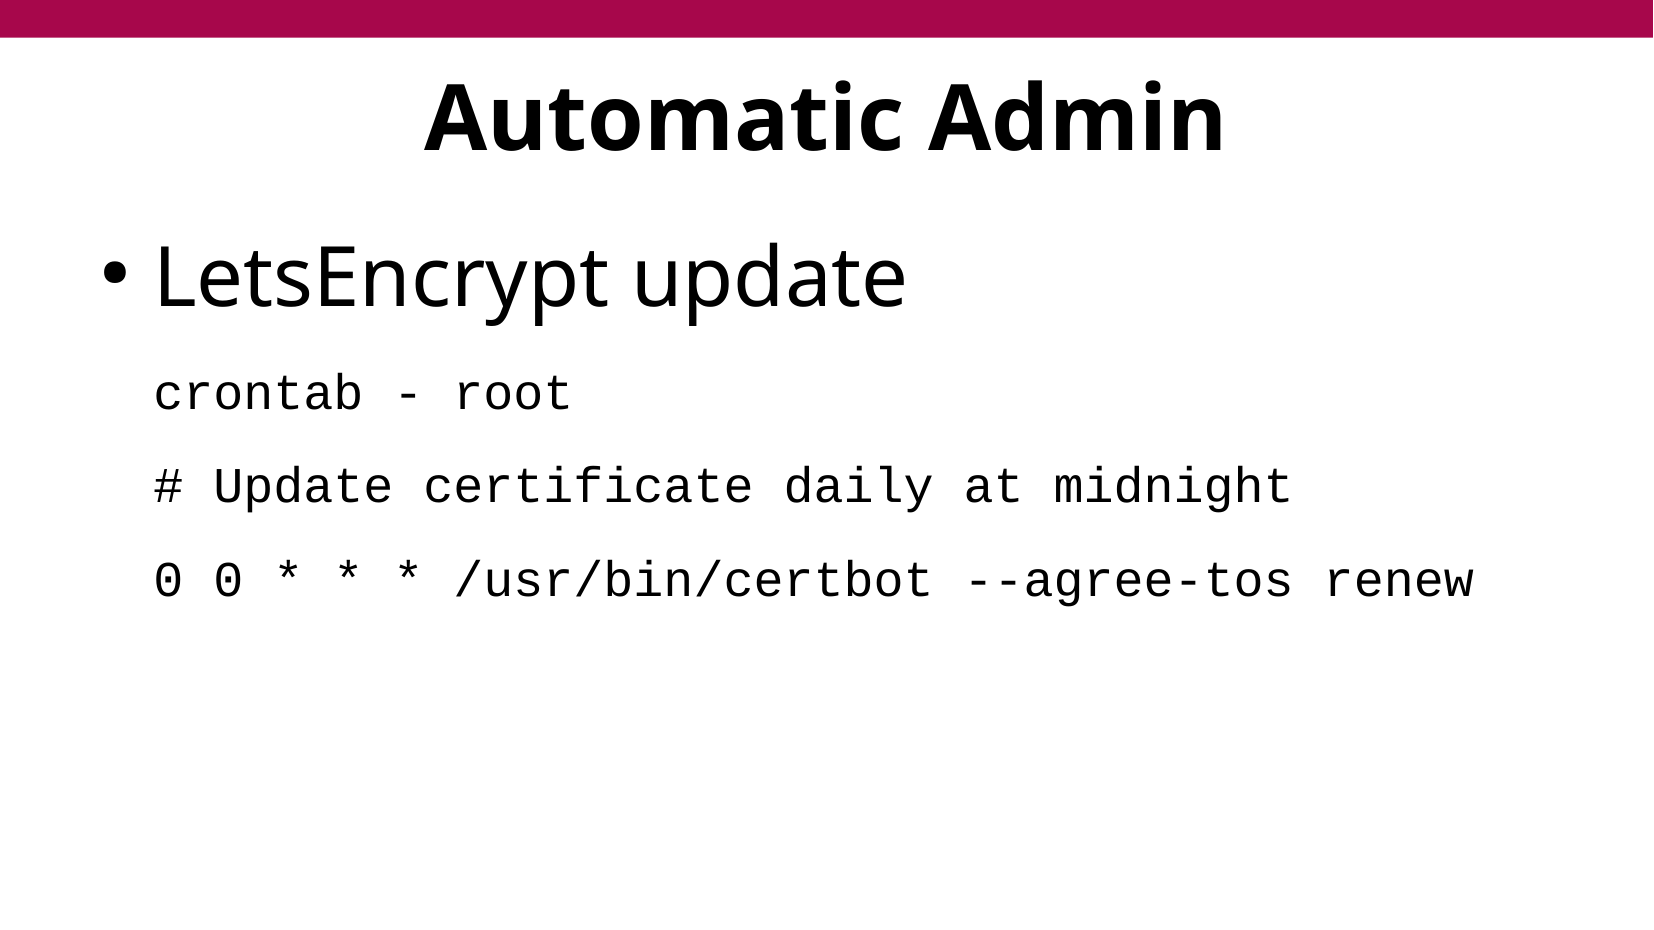

# Automatic Admin
LetsEncrypt update
crontab - root
# Update certificate daily at midnight
0 0 * * * /usr/bin/certbot --agree-tos renew